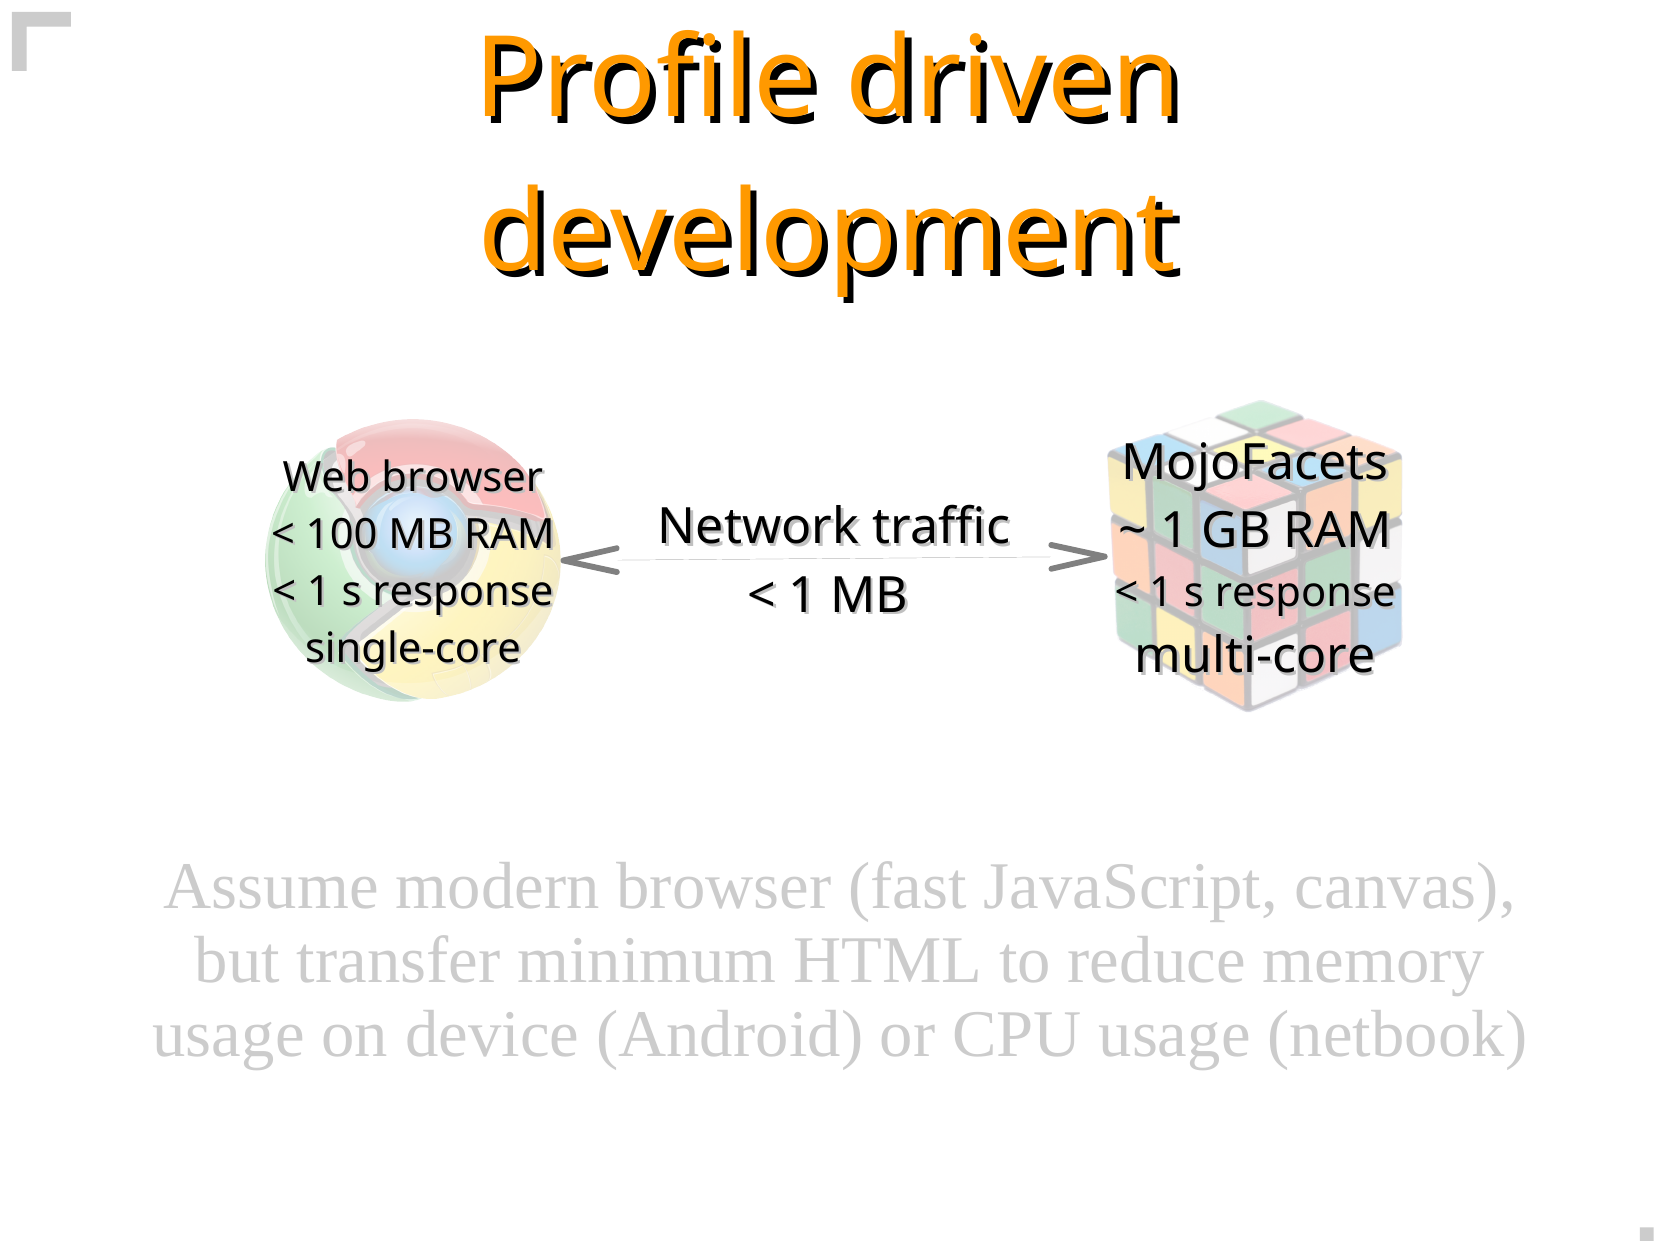

# Profile driven development
MojoFacets
~ 1 GB RAM
< 1 s response
multi-core
Web browser
< 100 MB RAM
< 1 s response
single-core
Assume modern browser (fast JavaScript, canvas), but transfer minimum HTML to reduce memory usage on device (Android) or CPU usage (netbook)